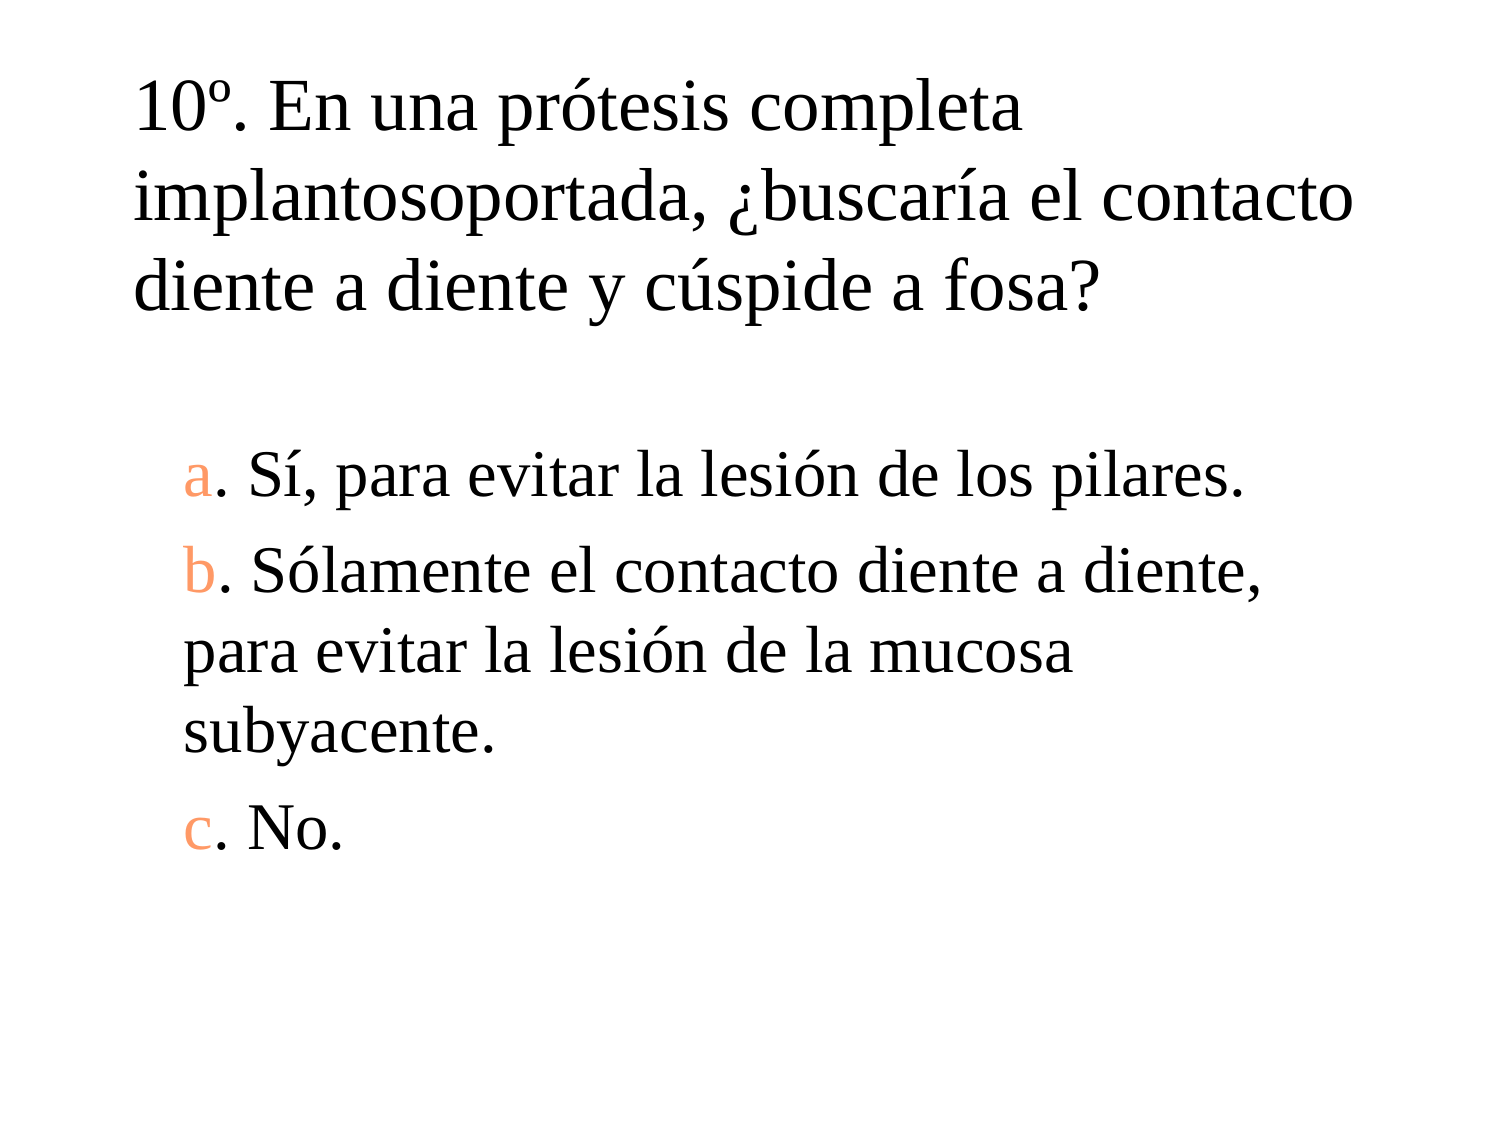

# 10º. En una prótesis completa implantosoportada, ¿buscaría el contacto diente a diente y cúspide a fosa?
a. Sí, para evitar la lesión de los pilares.
b. Sólamente el contacto diente a diente, para evitar la lesión de la mucosa subyacente.
c. No.